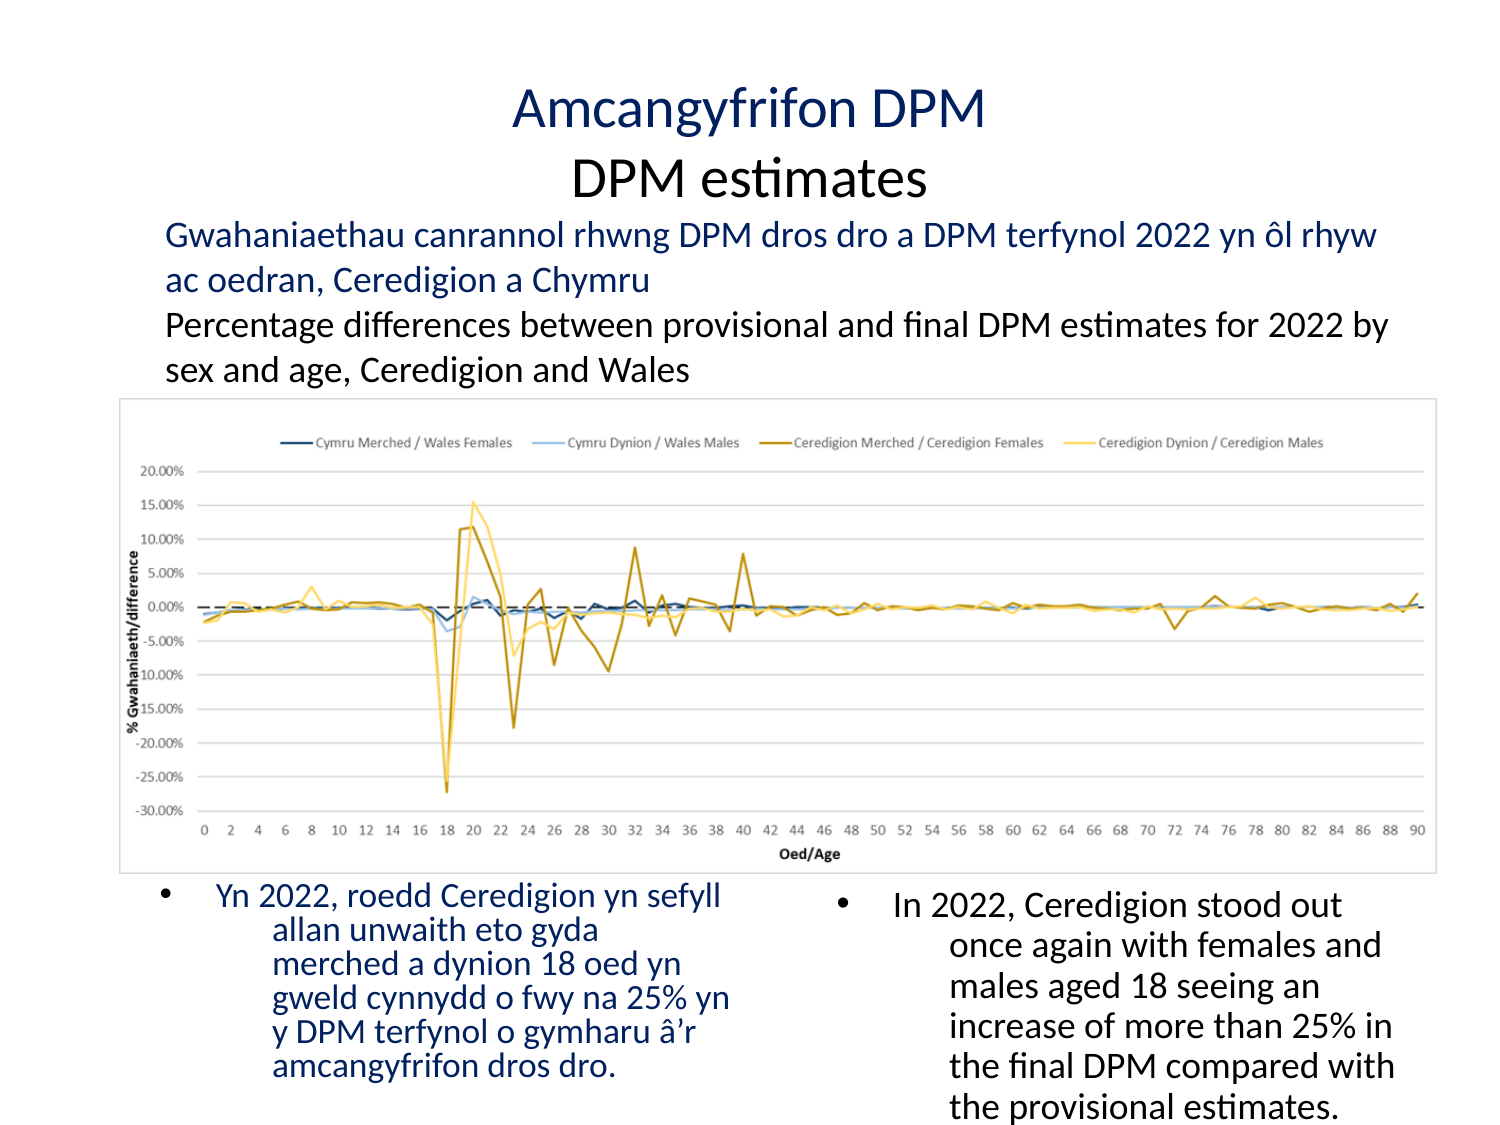

Amcangyfrifon DPM
DPM estimates
Gwahaniaethau canrannol rhwng DPM dros dro a DPM terfynol 2022 yn ôl rhyw ac oedran, Ceredigion a Chymru
Percentage differences between provisional and final DPM estimates for 2022 by sex and age, Ceredigion and Wales
Yn 2022, roedd Ceredigion yn sefyll allan unwaith eto gyda merched a dynion 18 oed yn gweld cynnydd o fwy na 25% yn y DPM terfynol o gymharu â’r amcangyfrifon dros dro.
# In 2022, Ceredigion stood out once again with females and males aged 18 seeing an increase of more than 25% in the final DPM compared with the provisional estimates.